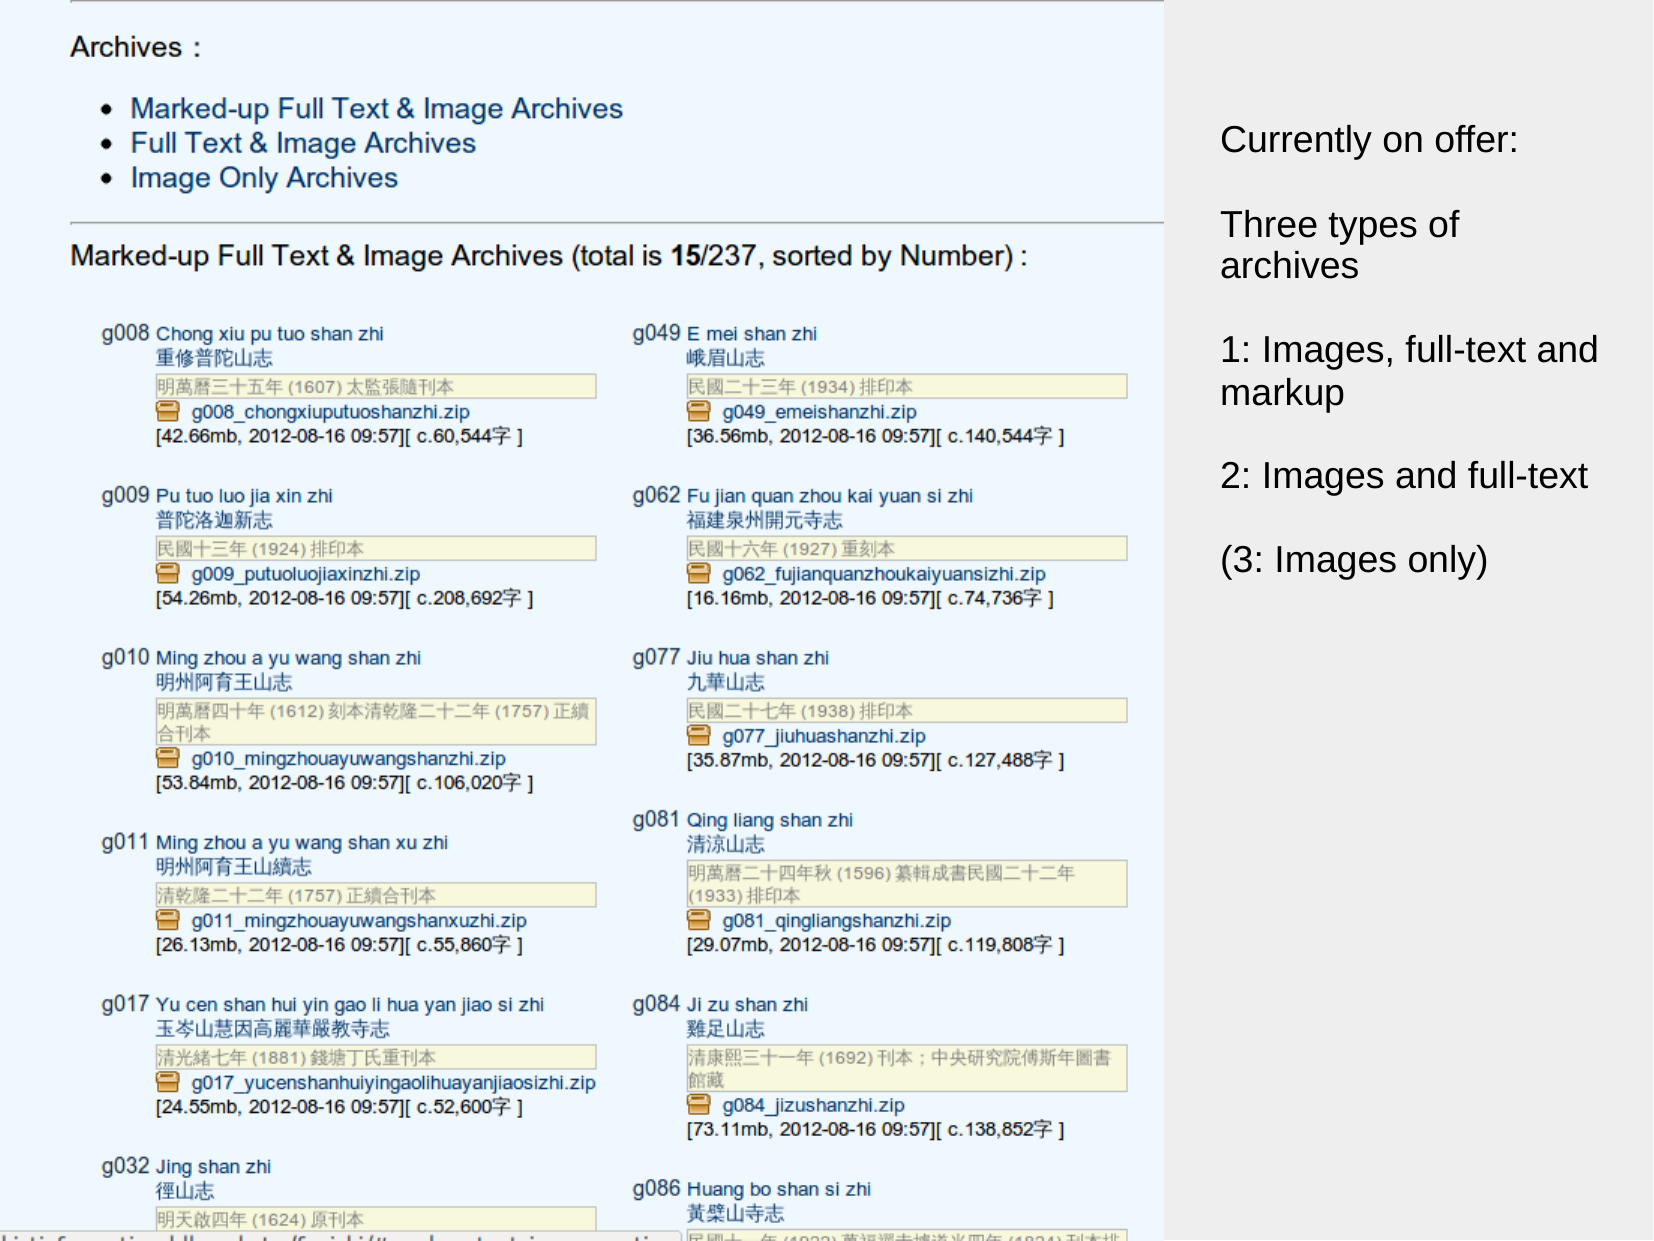

Currently on offer:
Three types of archives
1: Images, full-text and markup
2: Images and full-text
(3: Images only)